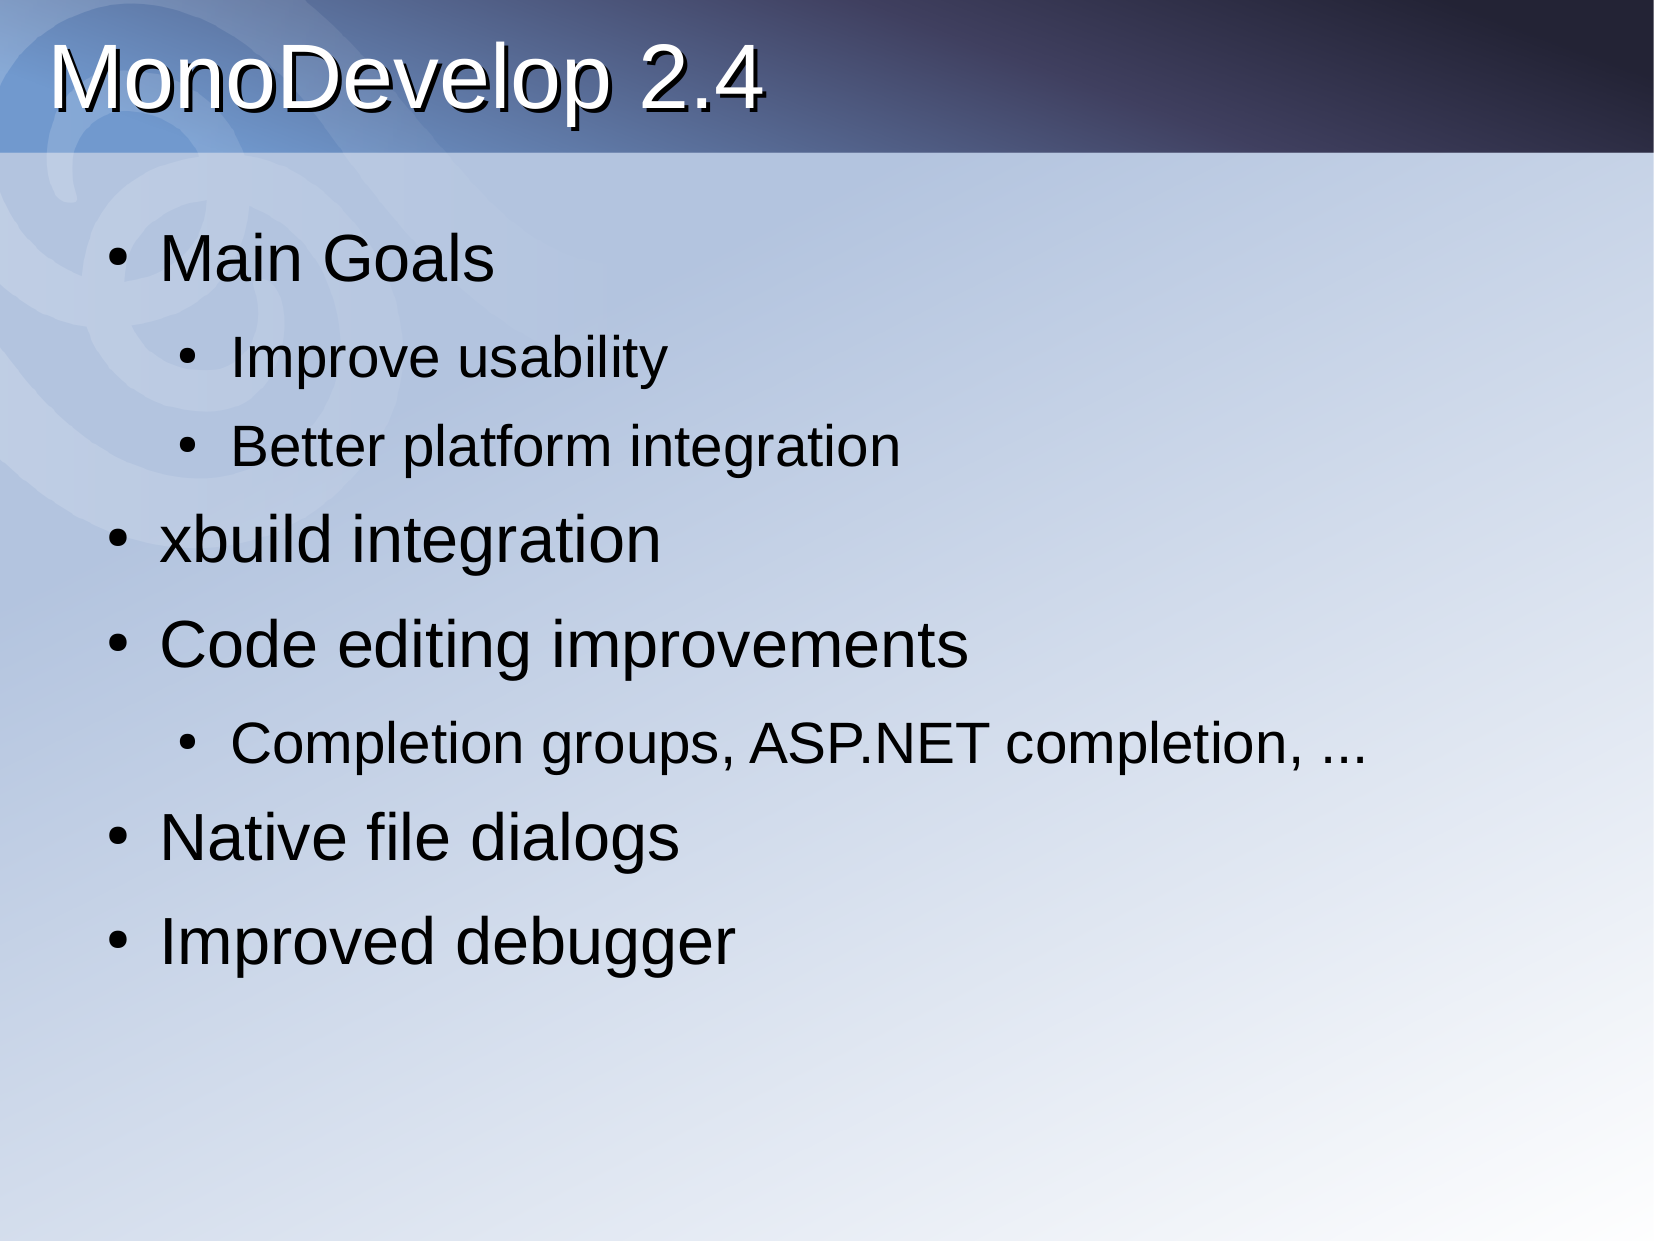

# MonoDevelop 2.4
Main Goals
Improve usability
Better platform integration
xbuild integration
Code editing improvements
Completion groups, ASP.NET completion, ...
Native file dialogs
Improved debugger